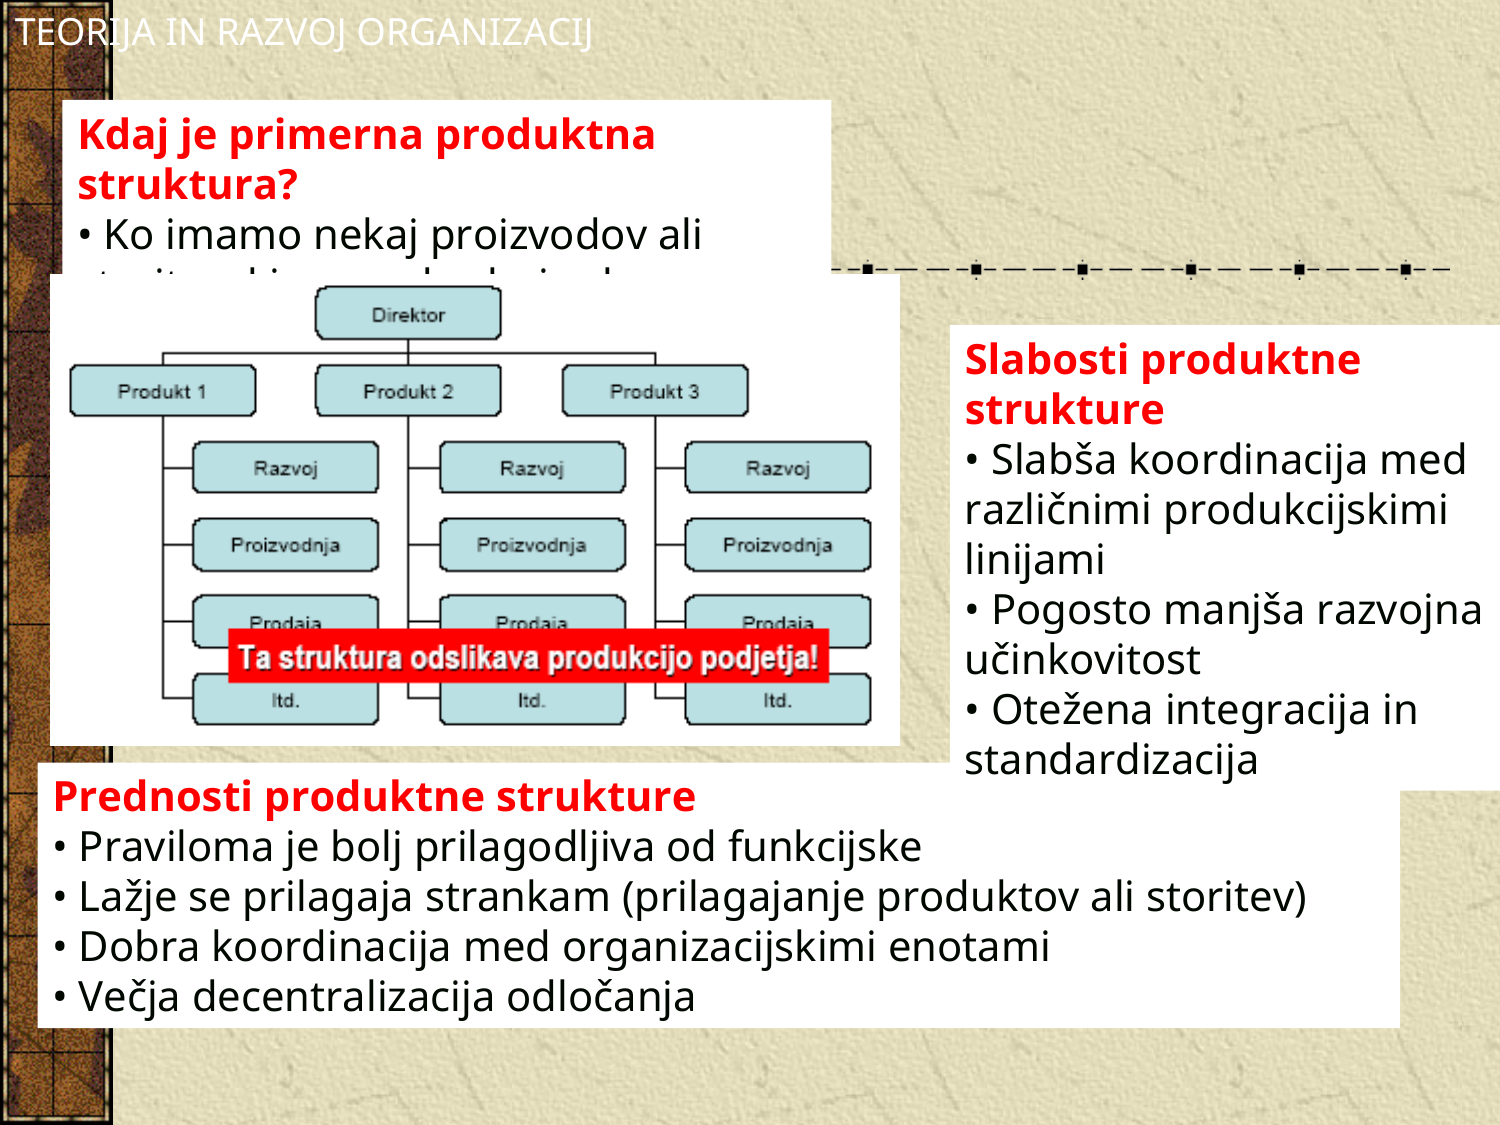

TEORIJA IN RAZVOJ ORGANIZACIJ
Kdaj je primerna produktna struktura?
• Ko imamo nekaj proizvodov ali storitev, ki se med seboj zelo razlikujejo
Slabosti produktne strukture
• Slabša koordinacija med različnimi produkcijskimi linijami
• Pogosto manjša razvojna učinkovitost
• Otežena integracija in standardizacija
Prednosti produktne strukture
• Praviloma je bolj prilagodljiva od funkcijske
• Lažje se prilagaja strankam (prilagajanje produktov ali storitev)
• Dobra koordinacija med organizacijskimi enotami
• Večja decentralizacija odločanja